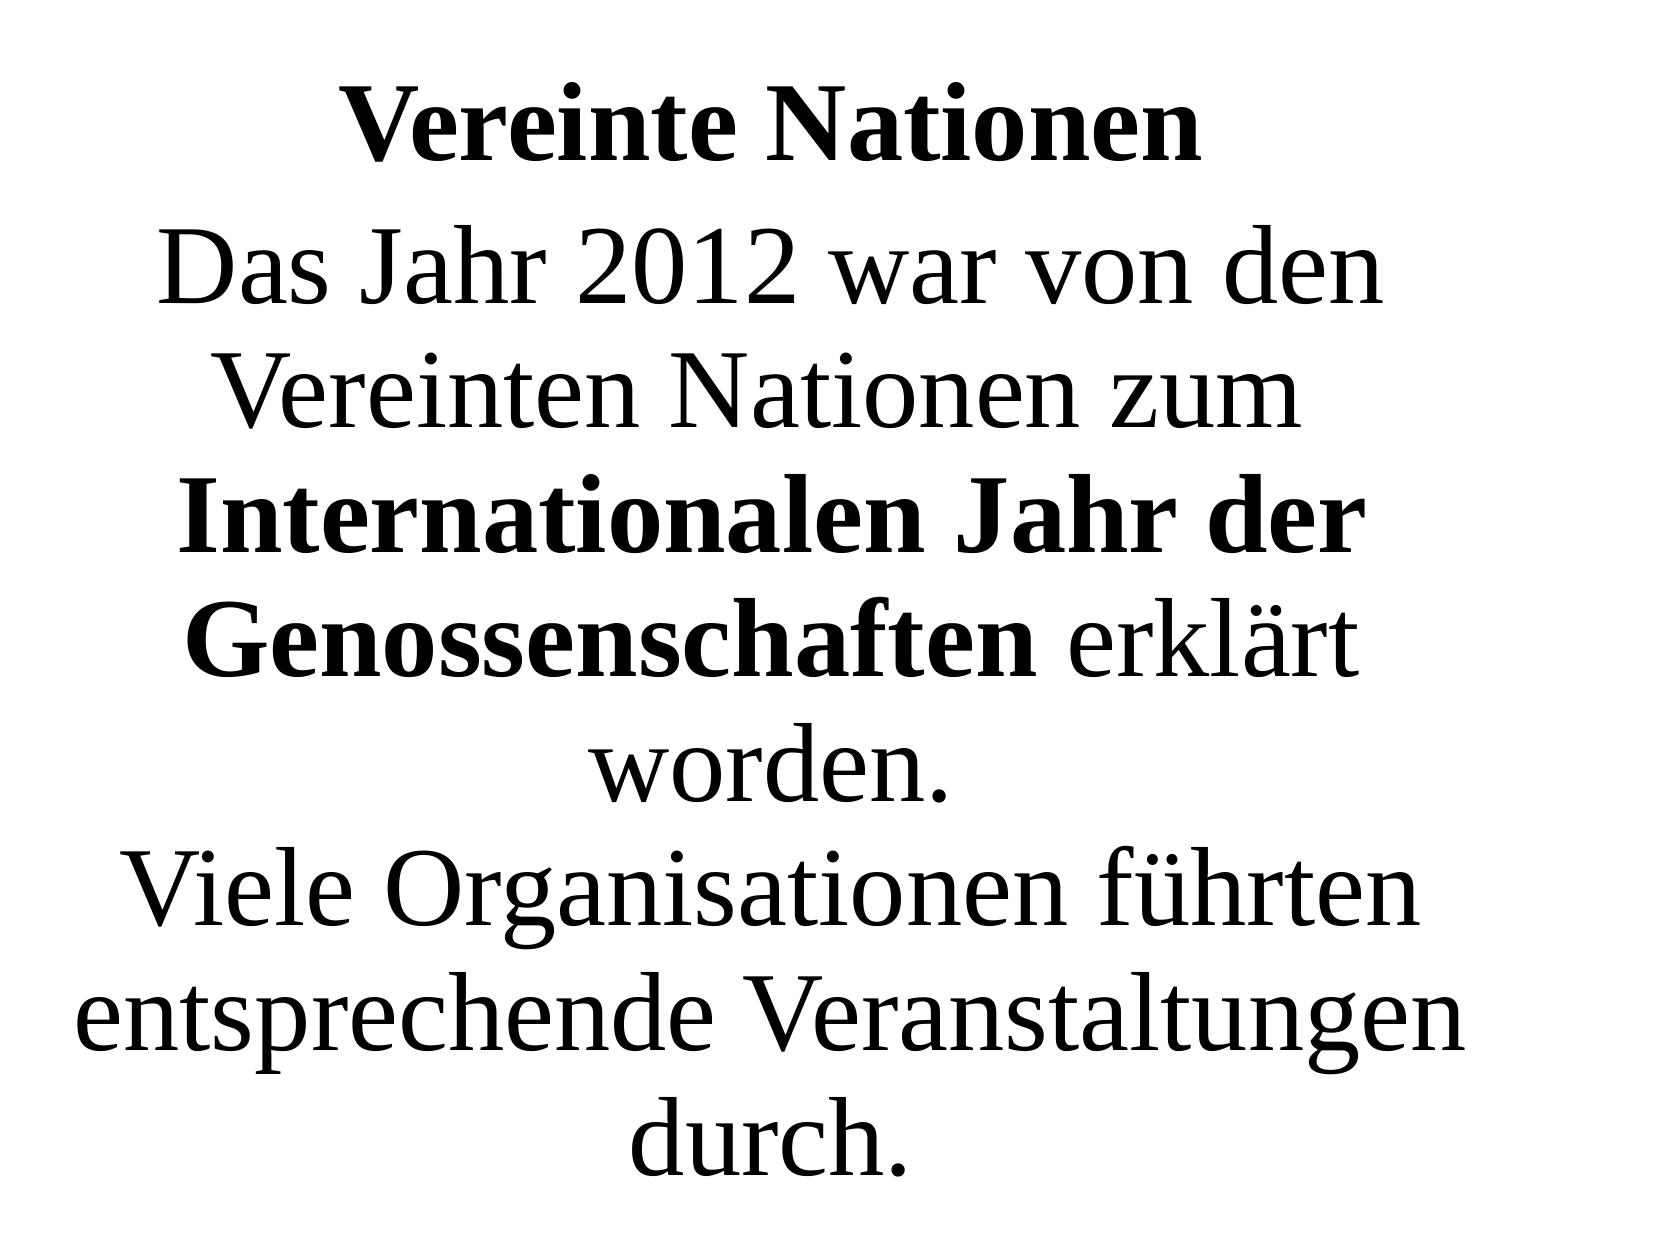

Vereinte Nationen
Das Jahr 2012 war von den Vereinten Nationen zum
Internationalen Jahr der Genossenschaften erklärt worden.
Viele Organisationen führten entsprechende Veranstaltungen durch.